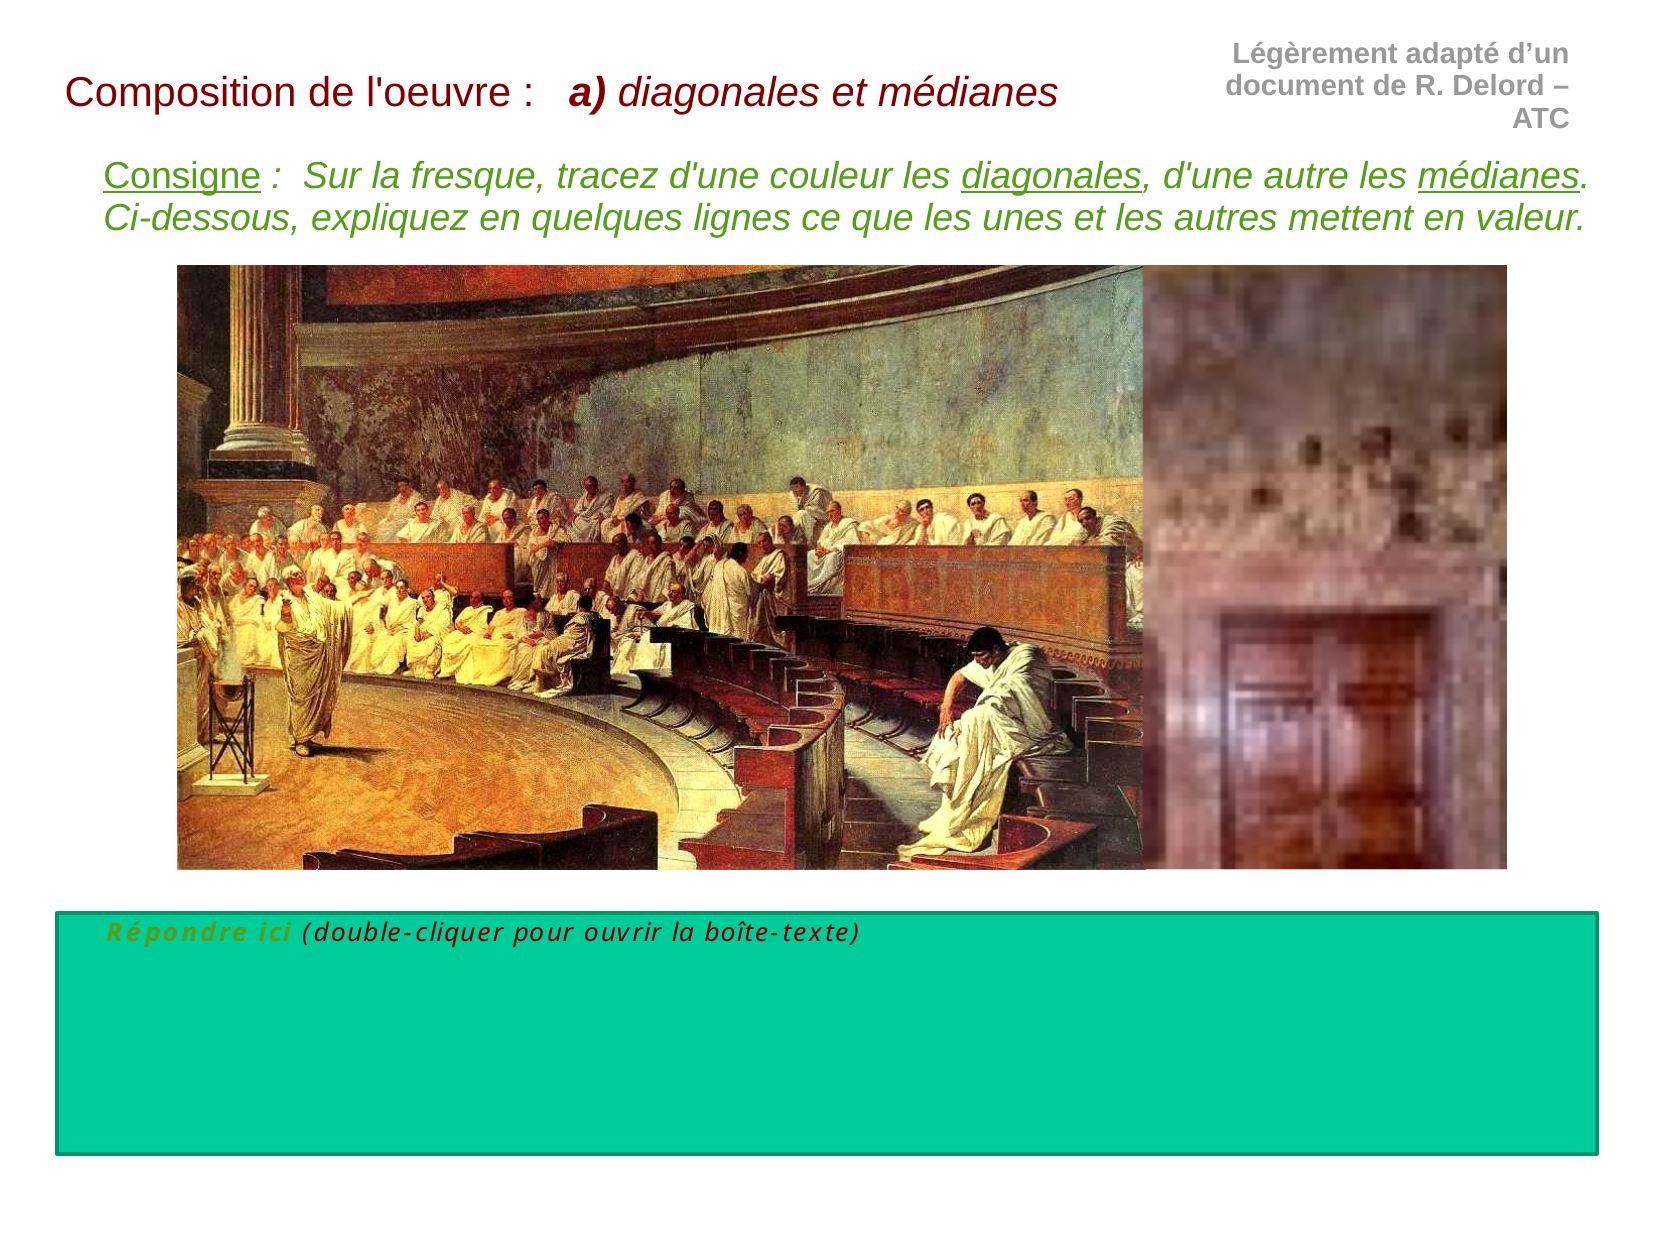

#  Composition de l'oeuvre : a) diagonales et médianes
Légèrement adapté d’un document de R. Delord – ATC
Consigne : Sur la fresque, tracez d'une couleur les diagonales, d'une autre les médianes.
Ci-dessous, expliquez en quelques lignes ce que les unes et les autres mettent en valeur.